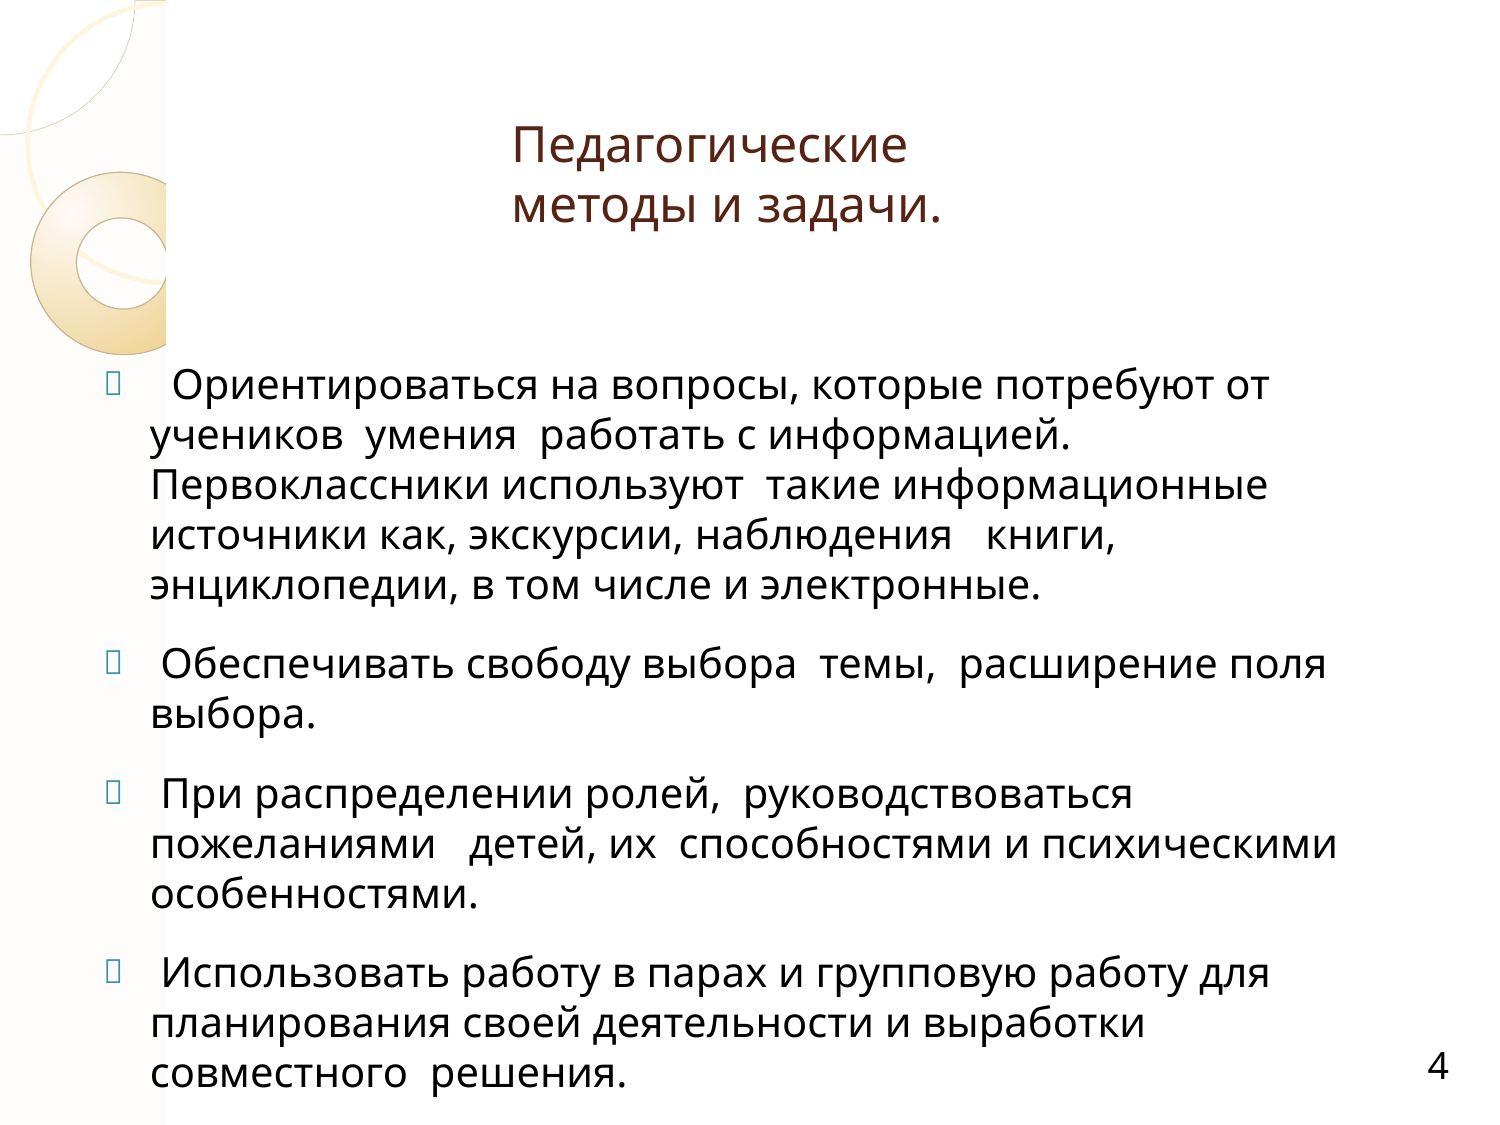

# Педагогические методы и задачи.
 Ориентироваться на вопросы, которые потребуют от учеников умения работать с информацией. Первоклассники используют такие информационные источники как, экскурсии, наблюдения книги, энциклопедии, в том числе и электронные.
 Обеспечивать свободу выбора темы, расширение поля выбора.
 При распределении ролей, руководствоваться пожеланиями детей, их способностями и психическими особенностями.
 Использовать работу в парах и групповую работу для планирования своей деятельности и выработки совместного решения.